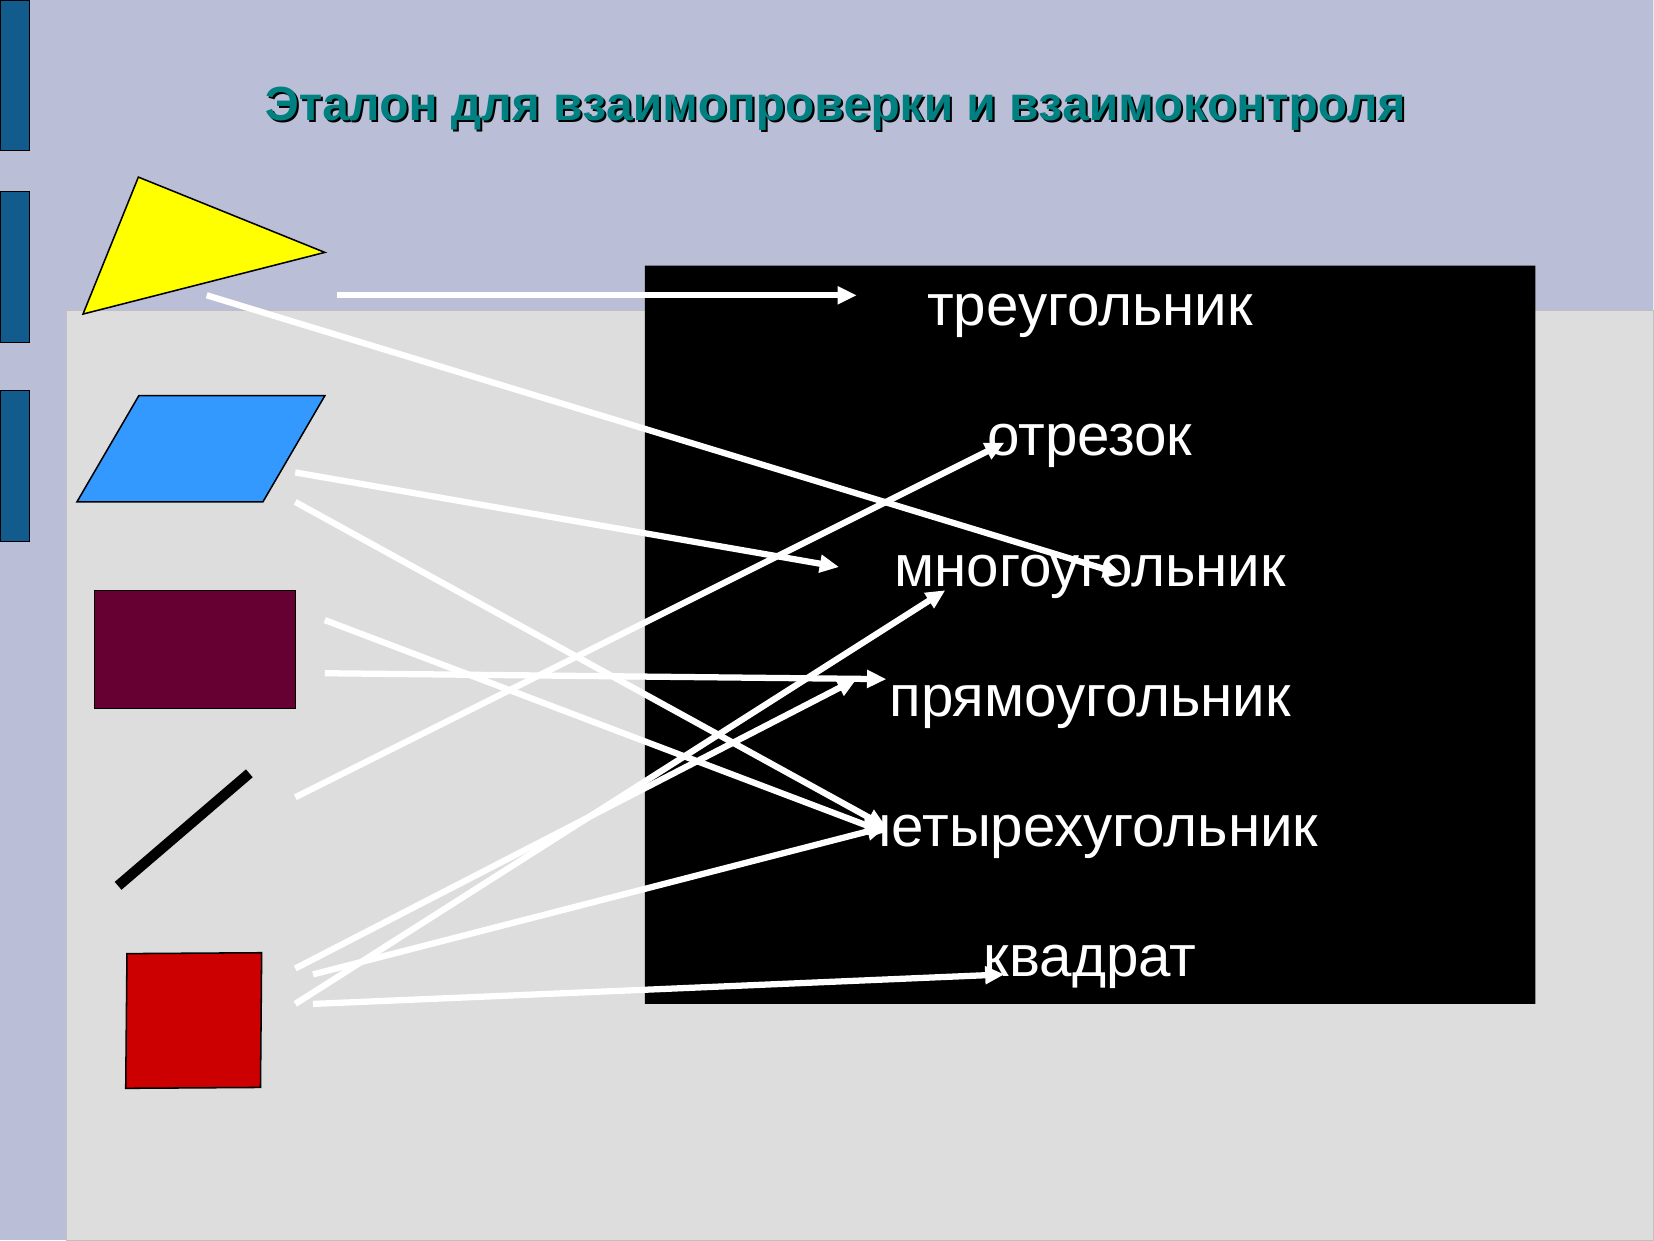

Эталон для взаимопроверки и взаимоконтроля
треугольник
отрезок
многоугольник
прямоугольник
четырехугольник
квадрат